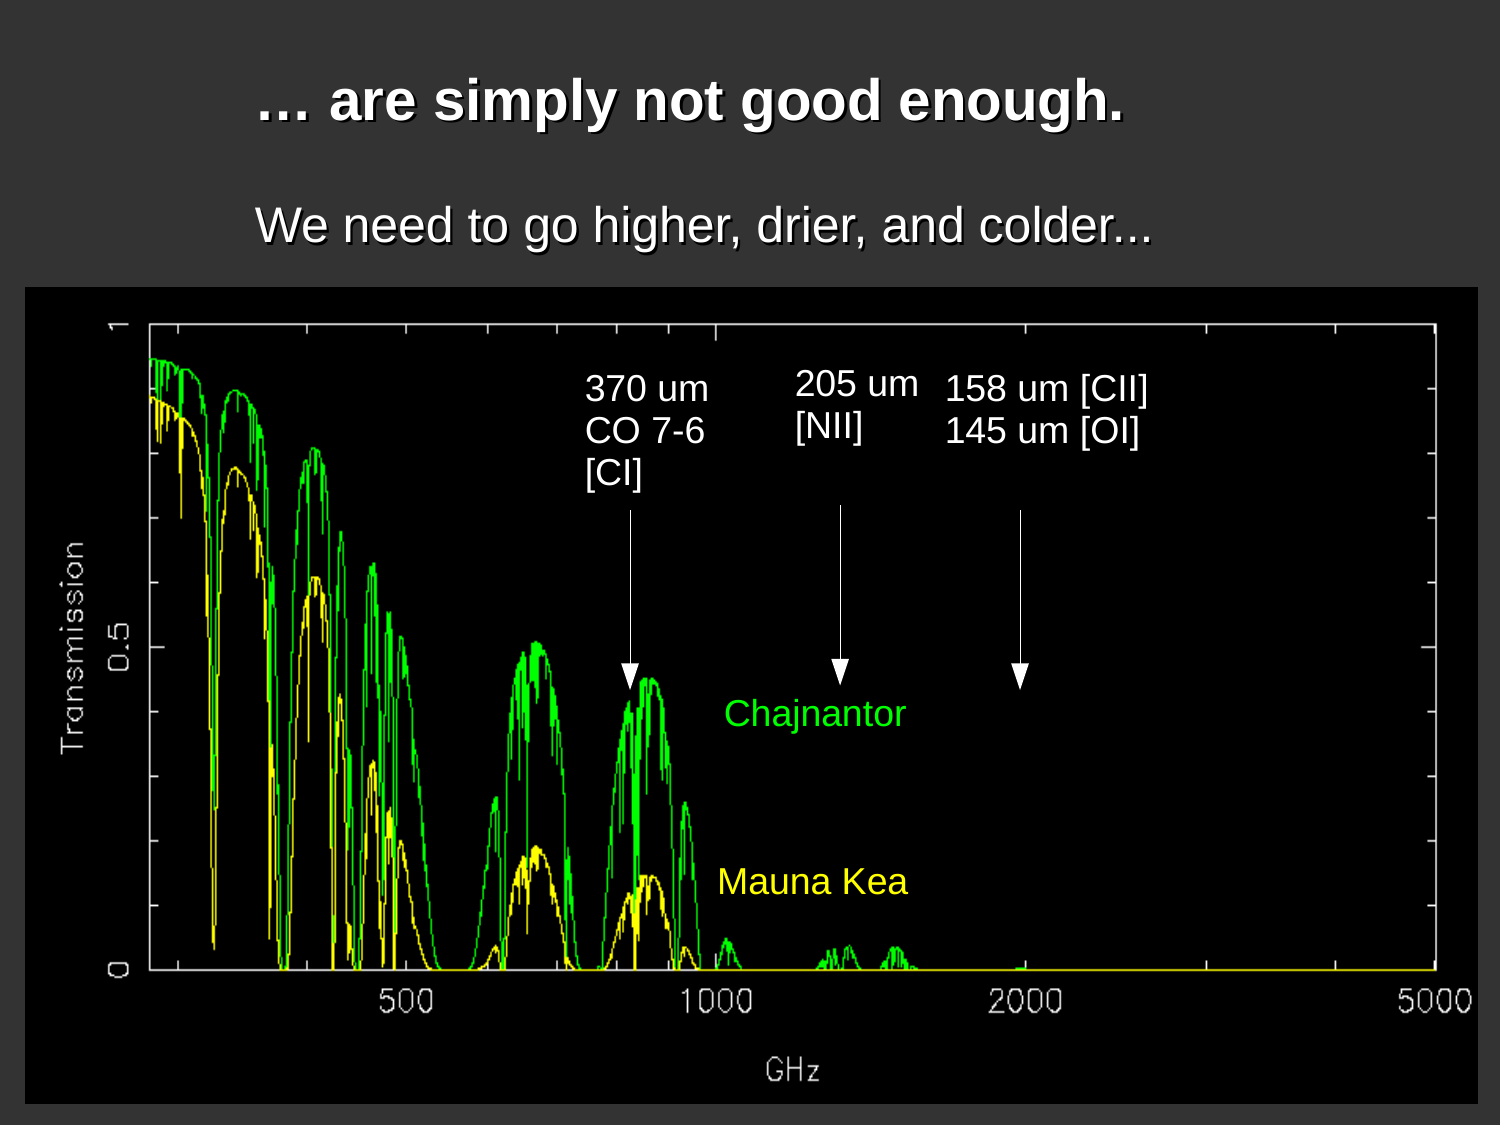

… are simply not good enough.
We need to go higher, drier, and colder...
205 um
[NII]
370 um
CO 7-6
[CI]
158 um [CII]
145 um [OI]
Chajnantor
Mauna Kea